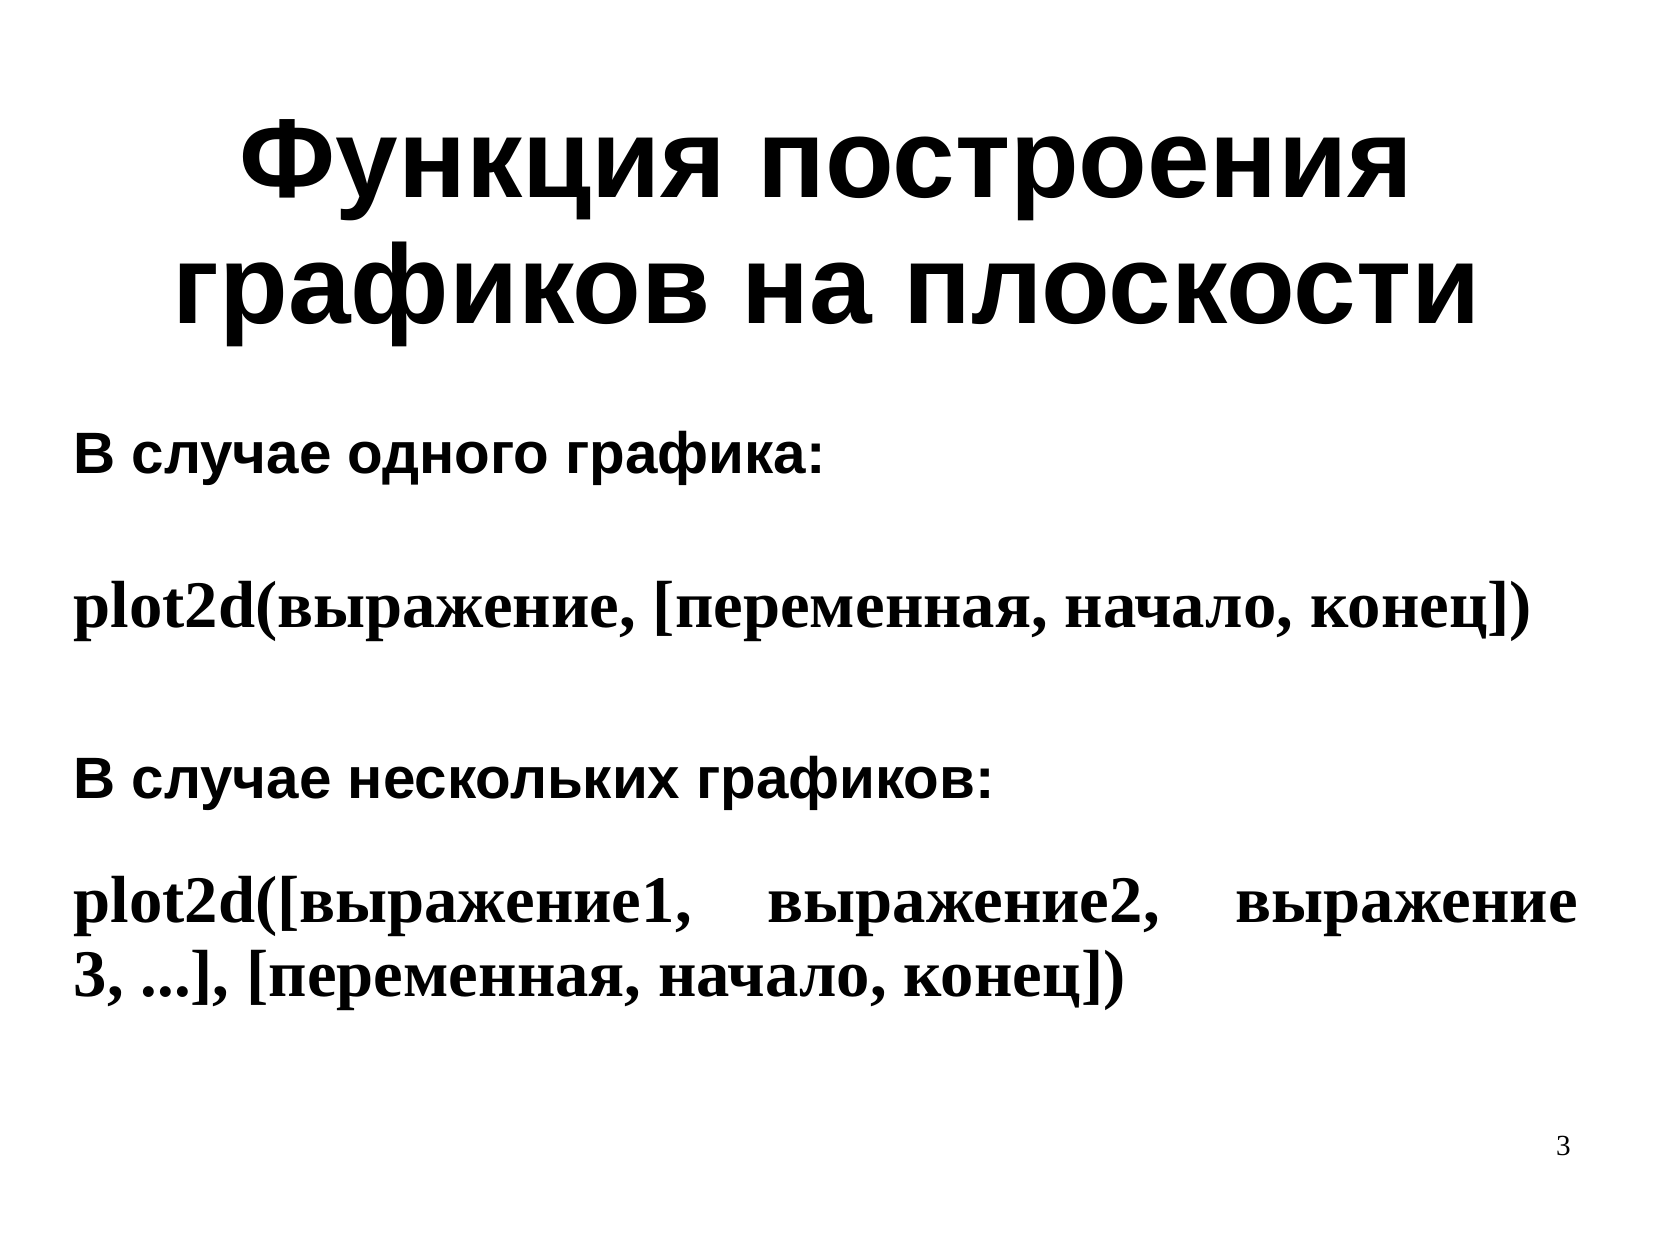

Функция построения графиков на плоскости
В случае одного графика:
plot2d(выражение, [переменная, начало, конец])
В случае нескольких графиков:
plot2d([выражение1, выражение2, выражение 3, ...], [переменная, начало, конец])
3